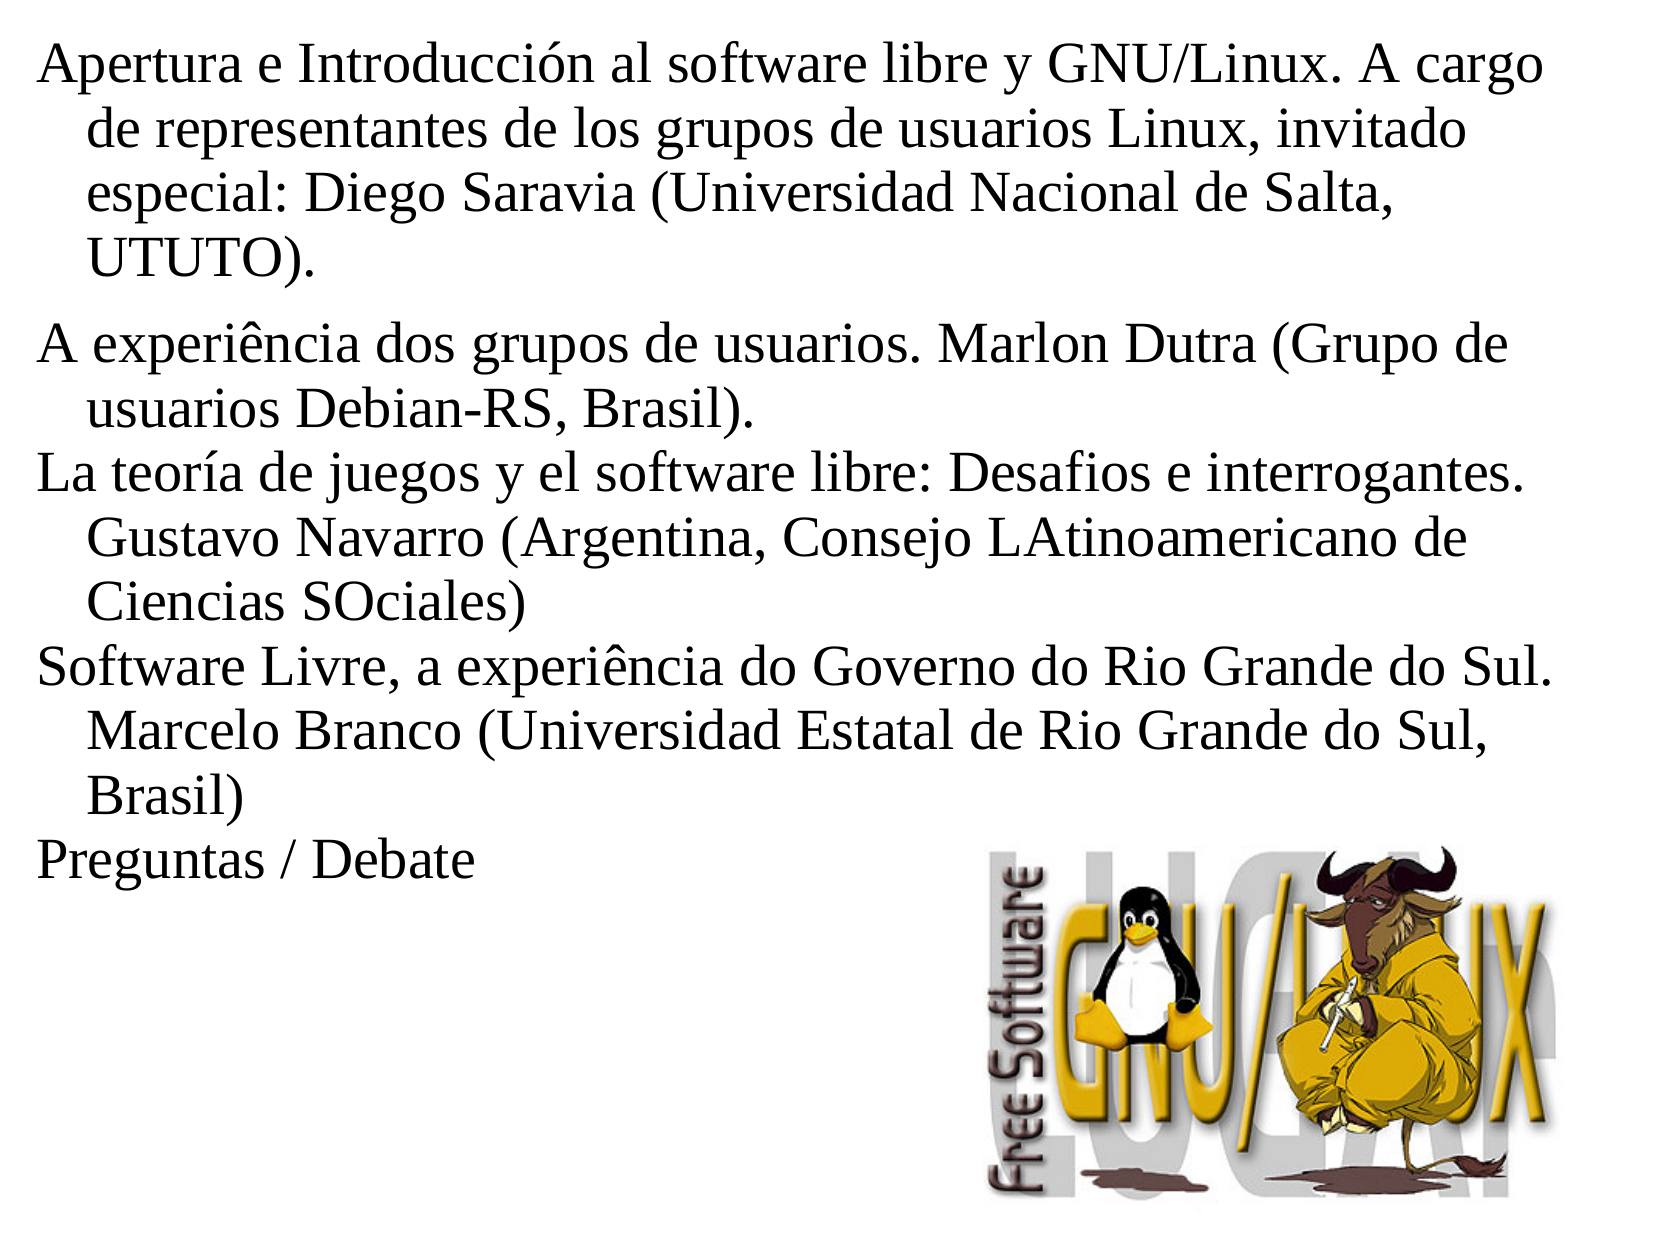

Apertura e Introducción al software libre y GNU/Linux. A cargo de representantes de los grupos de usuarios Linux, invitado especial: Diego Saravia (Universidad Nacional de Salta, UTUTO).
A experiência dos grupos de usuarios. Marlon Dutra (Grupo de usuarios Debian-RS, Brasil).
La teoría de juegos y el software libre: Desafios e interrogantes. Gustavo Navarro (Argentina, Consejo LAtinoamericano de Ciencias SOciales)
Software Livre, a experiência do Governo do Rio Grande do Sul. Marcelo Branco (Universidad Estatal de Rio Grande do Sul, Brasil)
Preguntas / Debate